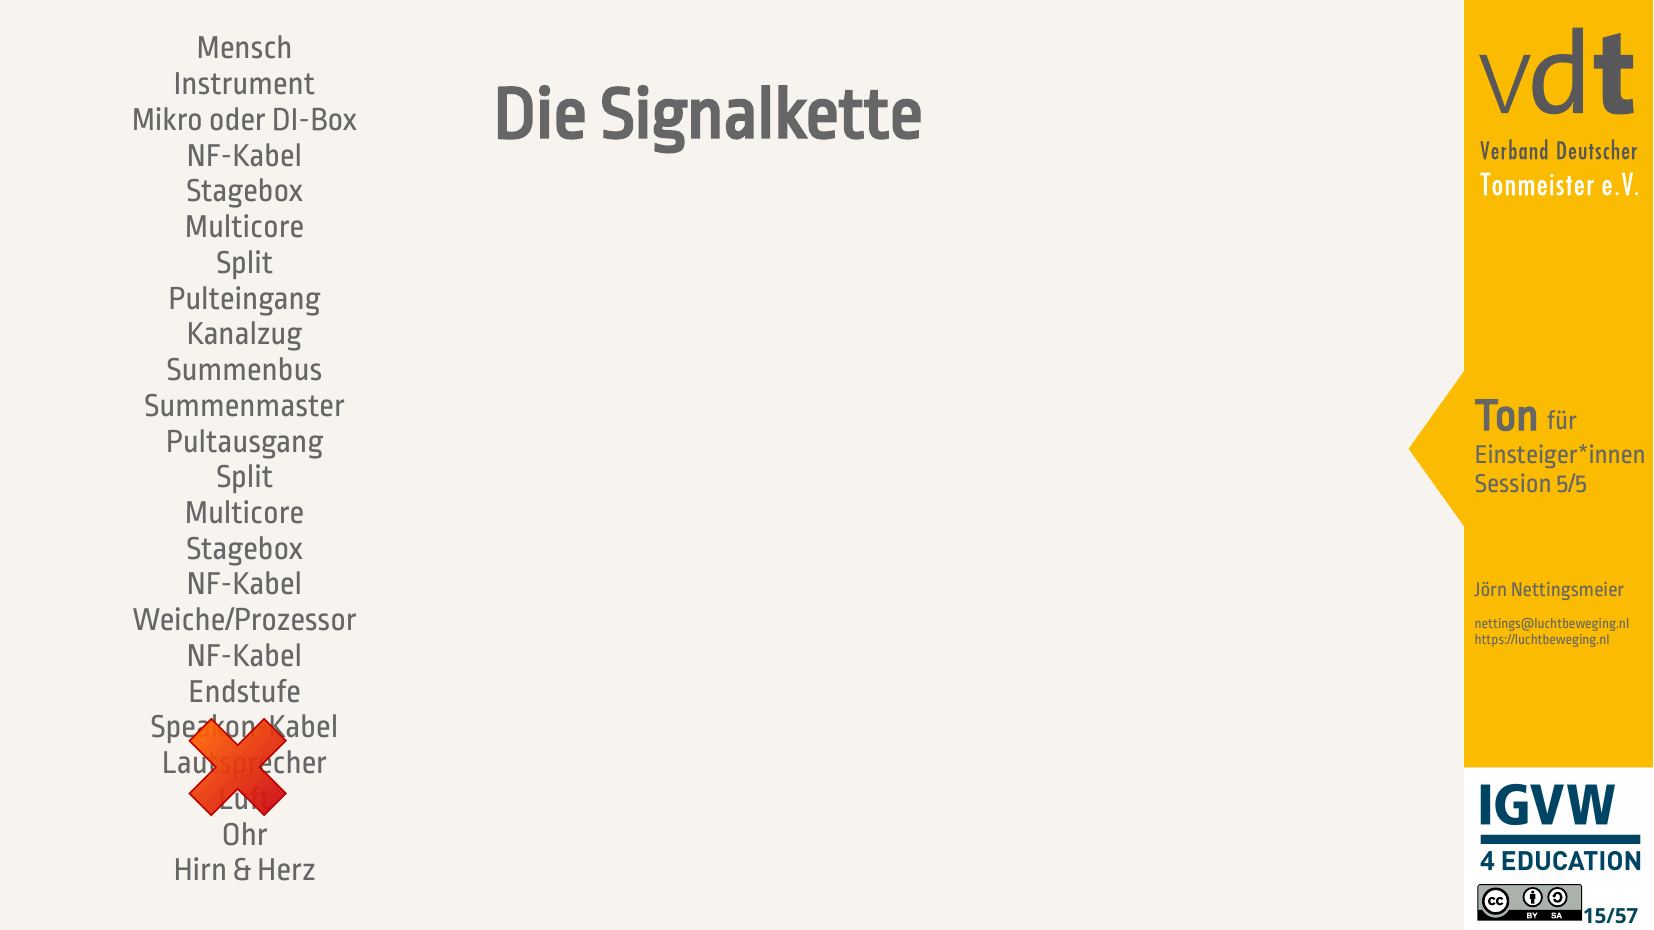

Mensch
Instrument
Mikro oder DI-Box
NF-Kabel
Stagebox
Multicore
Split
Pulteingang
Kanalzug
Summenbus
Summenmaster
Pultausgang
Split
Multicore
Stagebox
NF-Kabel
Weiche/Prozessor
NF-Kabel
Endstufe
Speakon-Kabel
Lautsprecher
Luft
Ohr
Hirn & Herz
# Die Signalkette